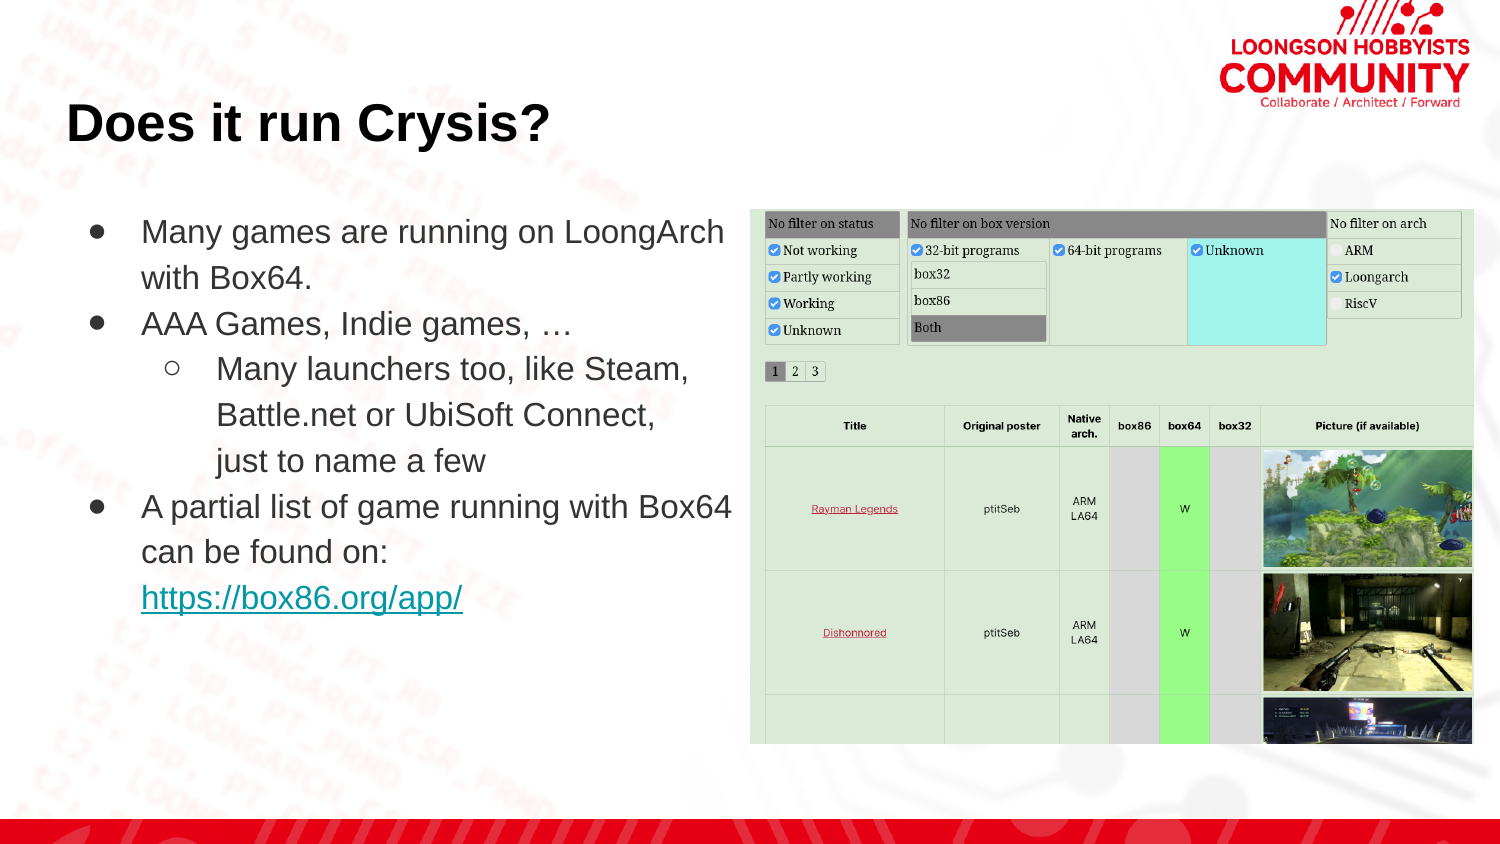

# Does it run Crysis?
Many games are running on LoongArch with Box64.
AAA Games, Indie games, …
Many launchers too, like Steam, Battle.net or UbiSoft Connect,
just to name a few
A partial list of game running with Box64 can be found on:
https://box86.org/app/